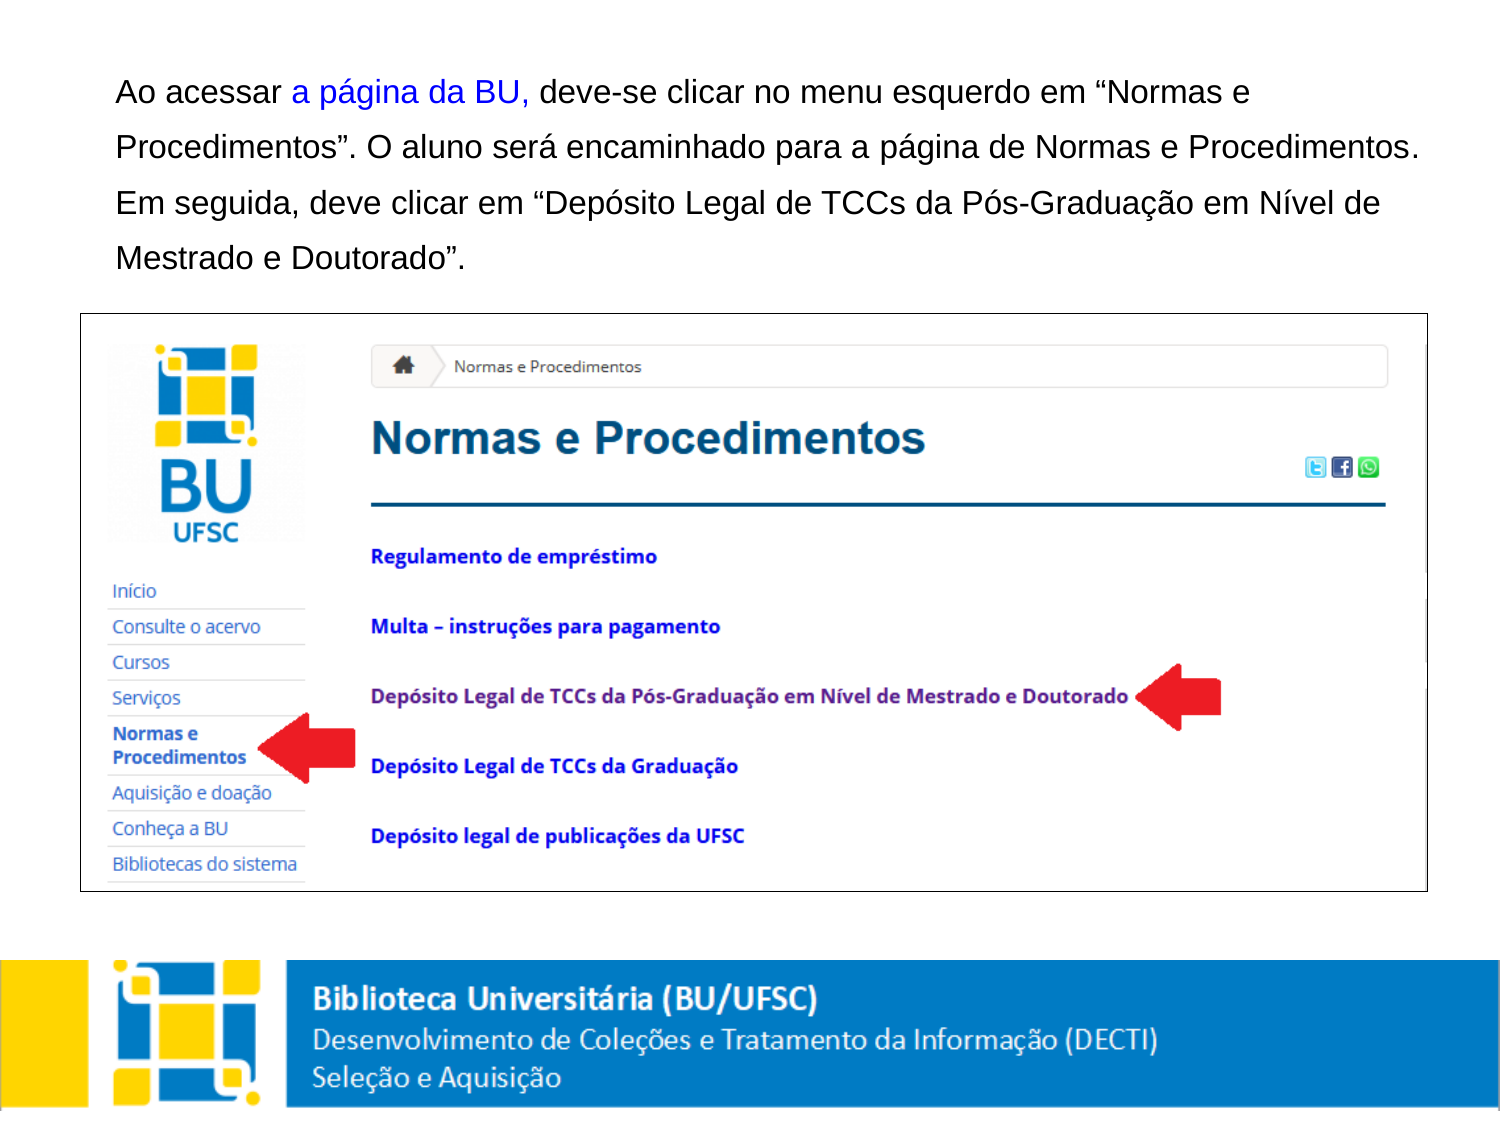

Ao acessar a página da BU, deve-se clicar no menu esquerdo em “Normas e Procedimentos”. O aluno será encaminhado para a página de Normas e Procedimentos. Em seguida, deve clicar em “Depósito Legal de TCCs da Pós-Graduação em Nível de Mestrado e Doutorado”.